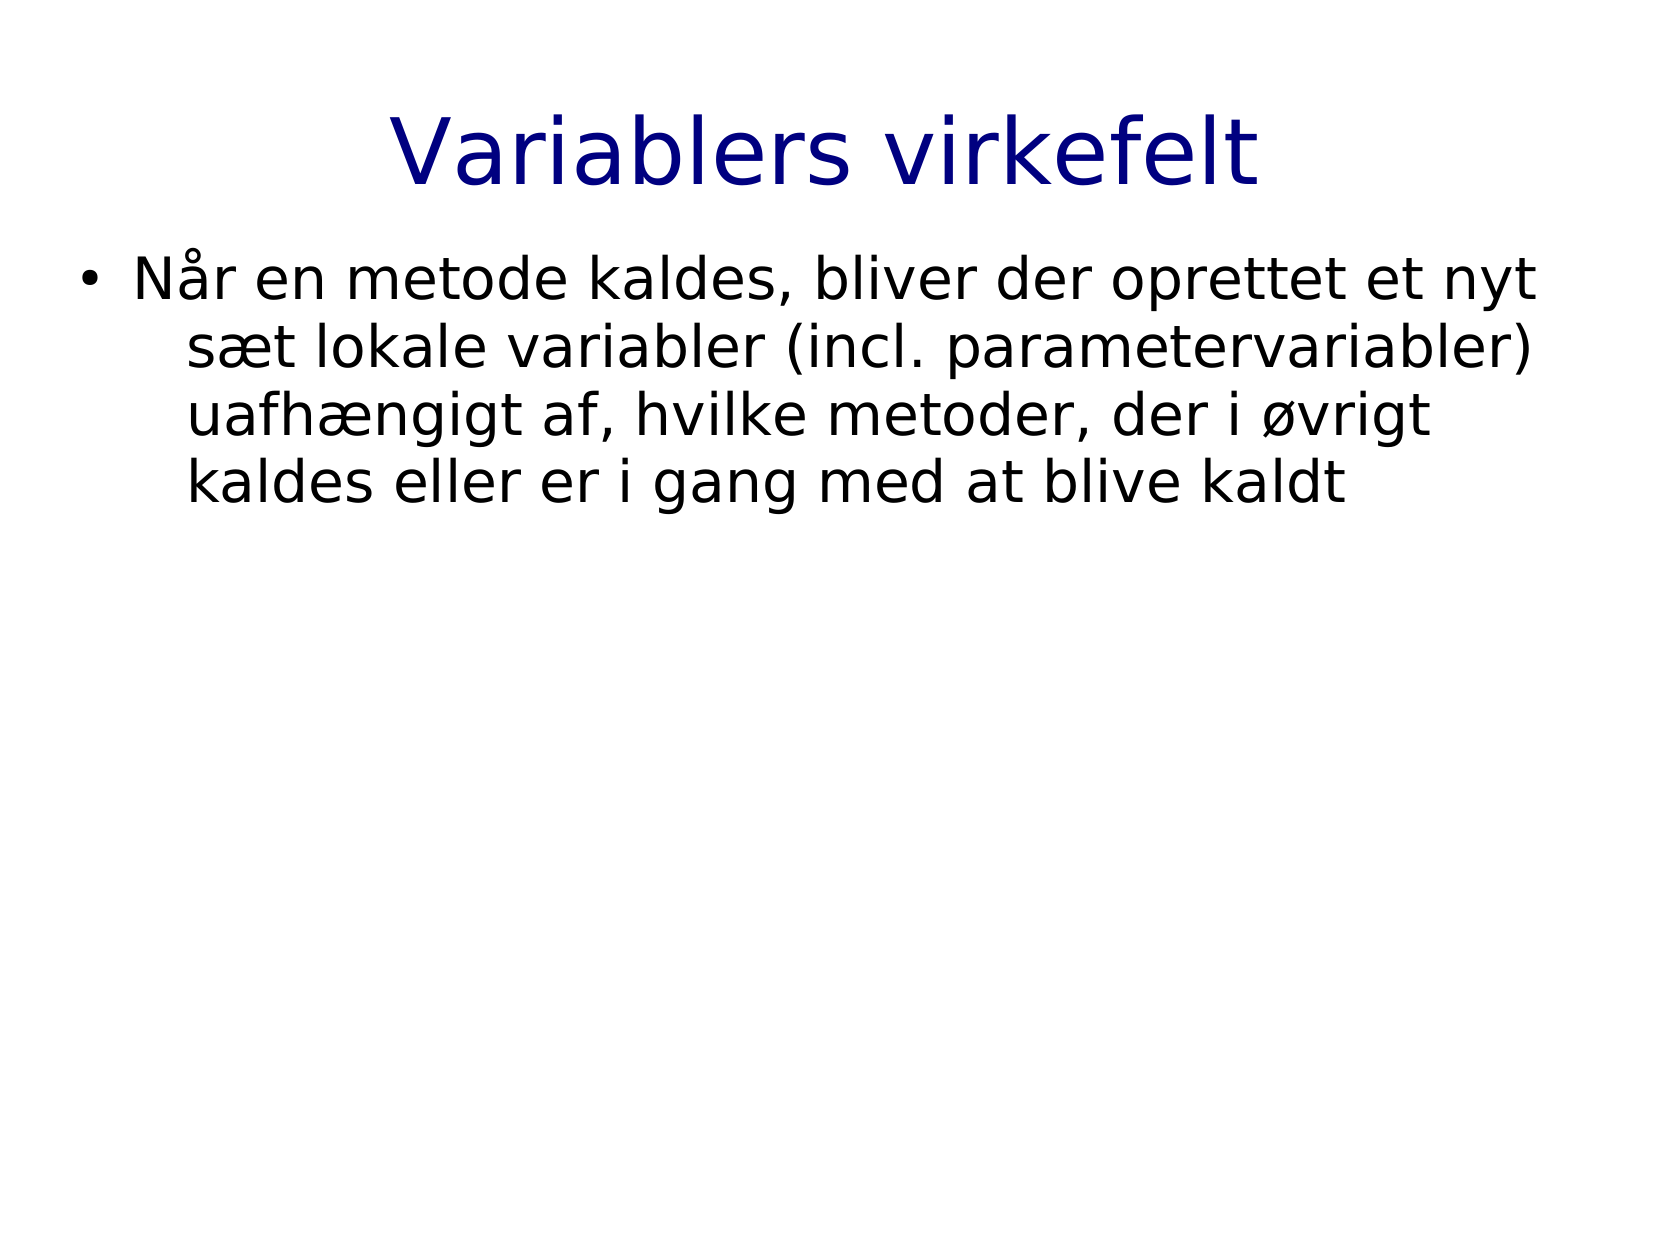

# Variablers virkefelt
Når en metode kaldes, bliver der oprettet et nyt sæt lokale variabler (incl. parametervariabler) uafhængigt af, hvilke metoder, der i øvrigt kaldes eller er i gang med at blive kaldt